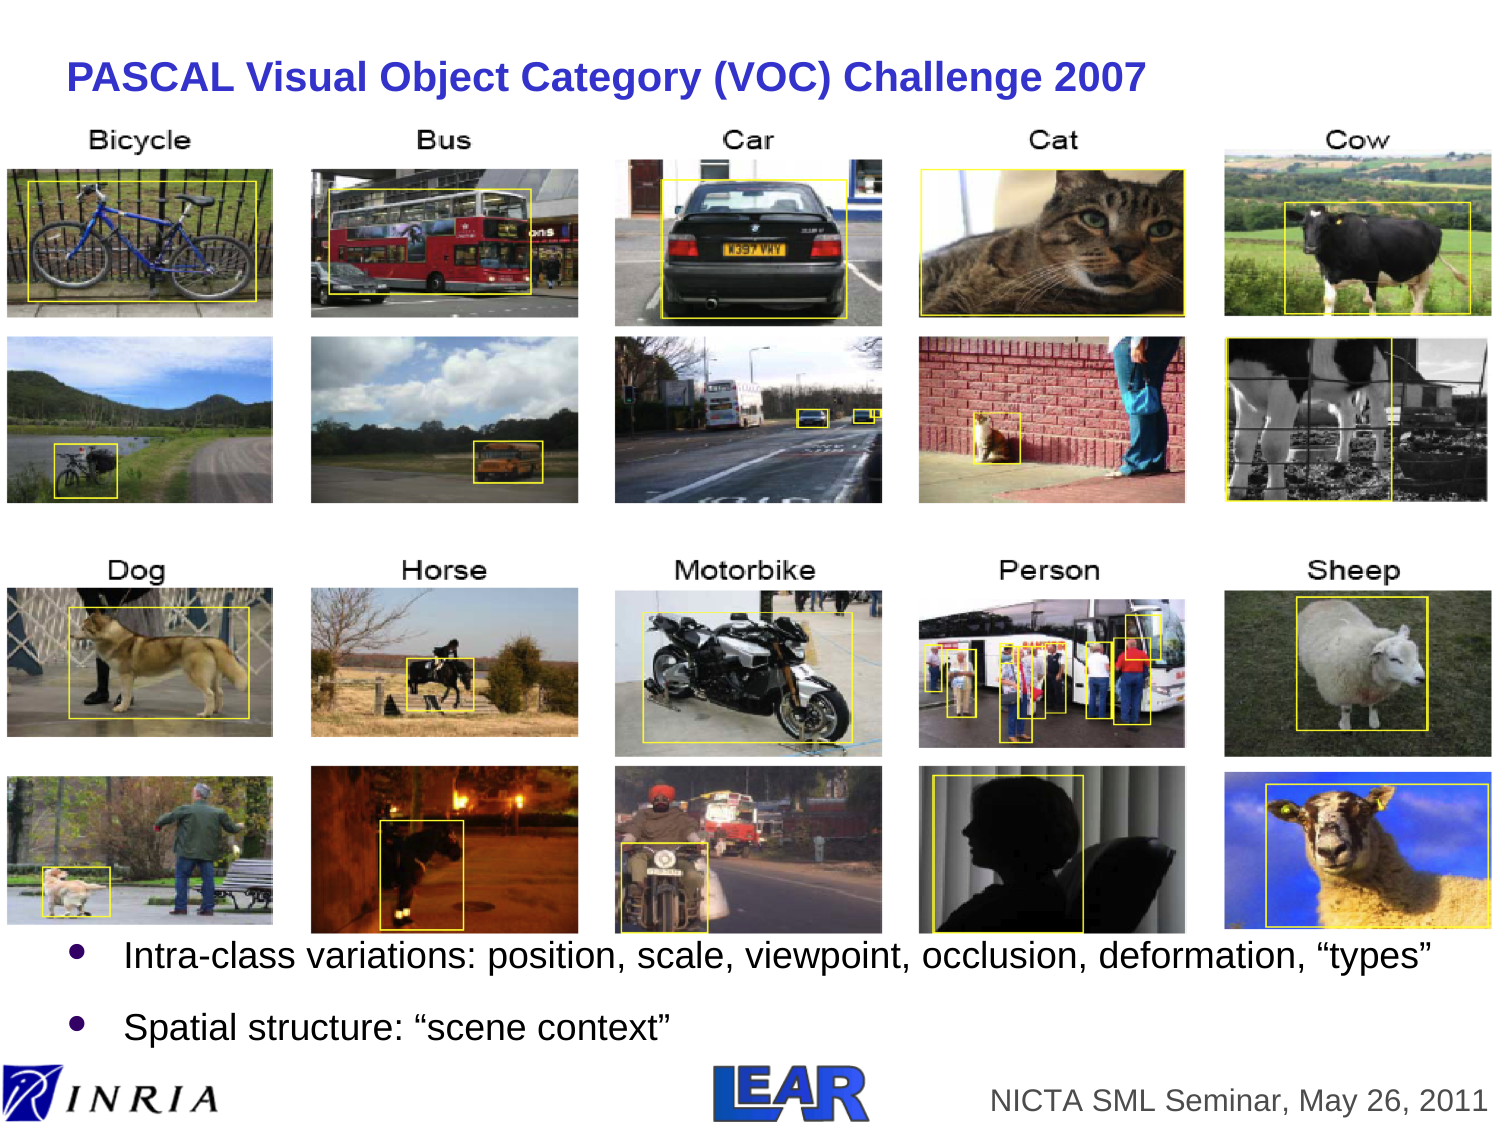

# PASCAL Visual Object Category (VOC) Challenge 2007
Intra-class variations: position, scale, viewpoint, occlusion, deformation, “types”
Spatial structure: “scene context”